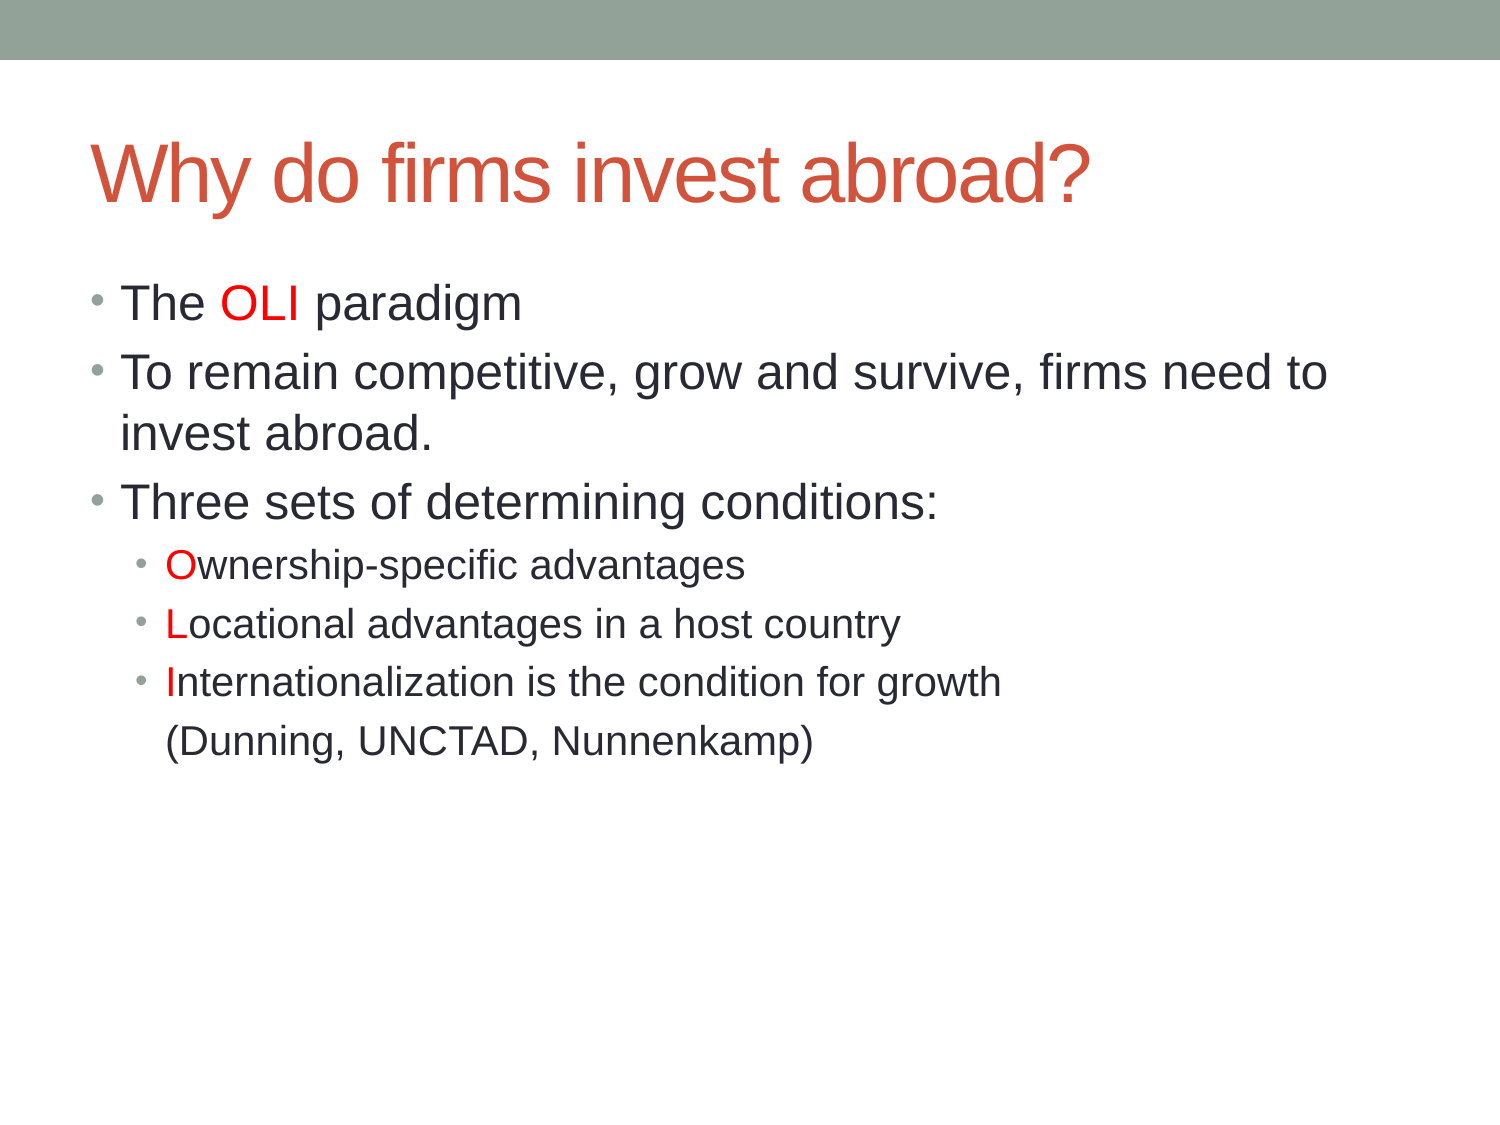

# Why do firms invest abroad?
The OLI paradigm
To remain competitive, grow and survive, firms need to invest abroad.
Three sets of determining conditions:
Ownership-specific advantages
Locational advantages in a host country
Internationalization is the condition for growth
(Dunning, UNCTAD, Nunnenkamp)